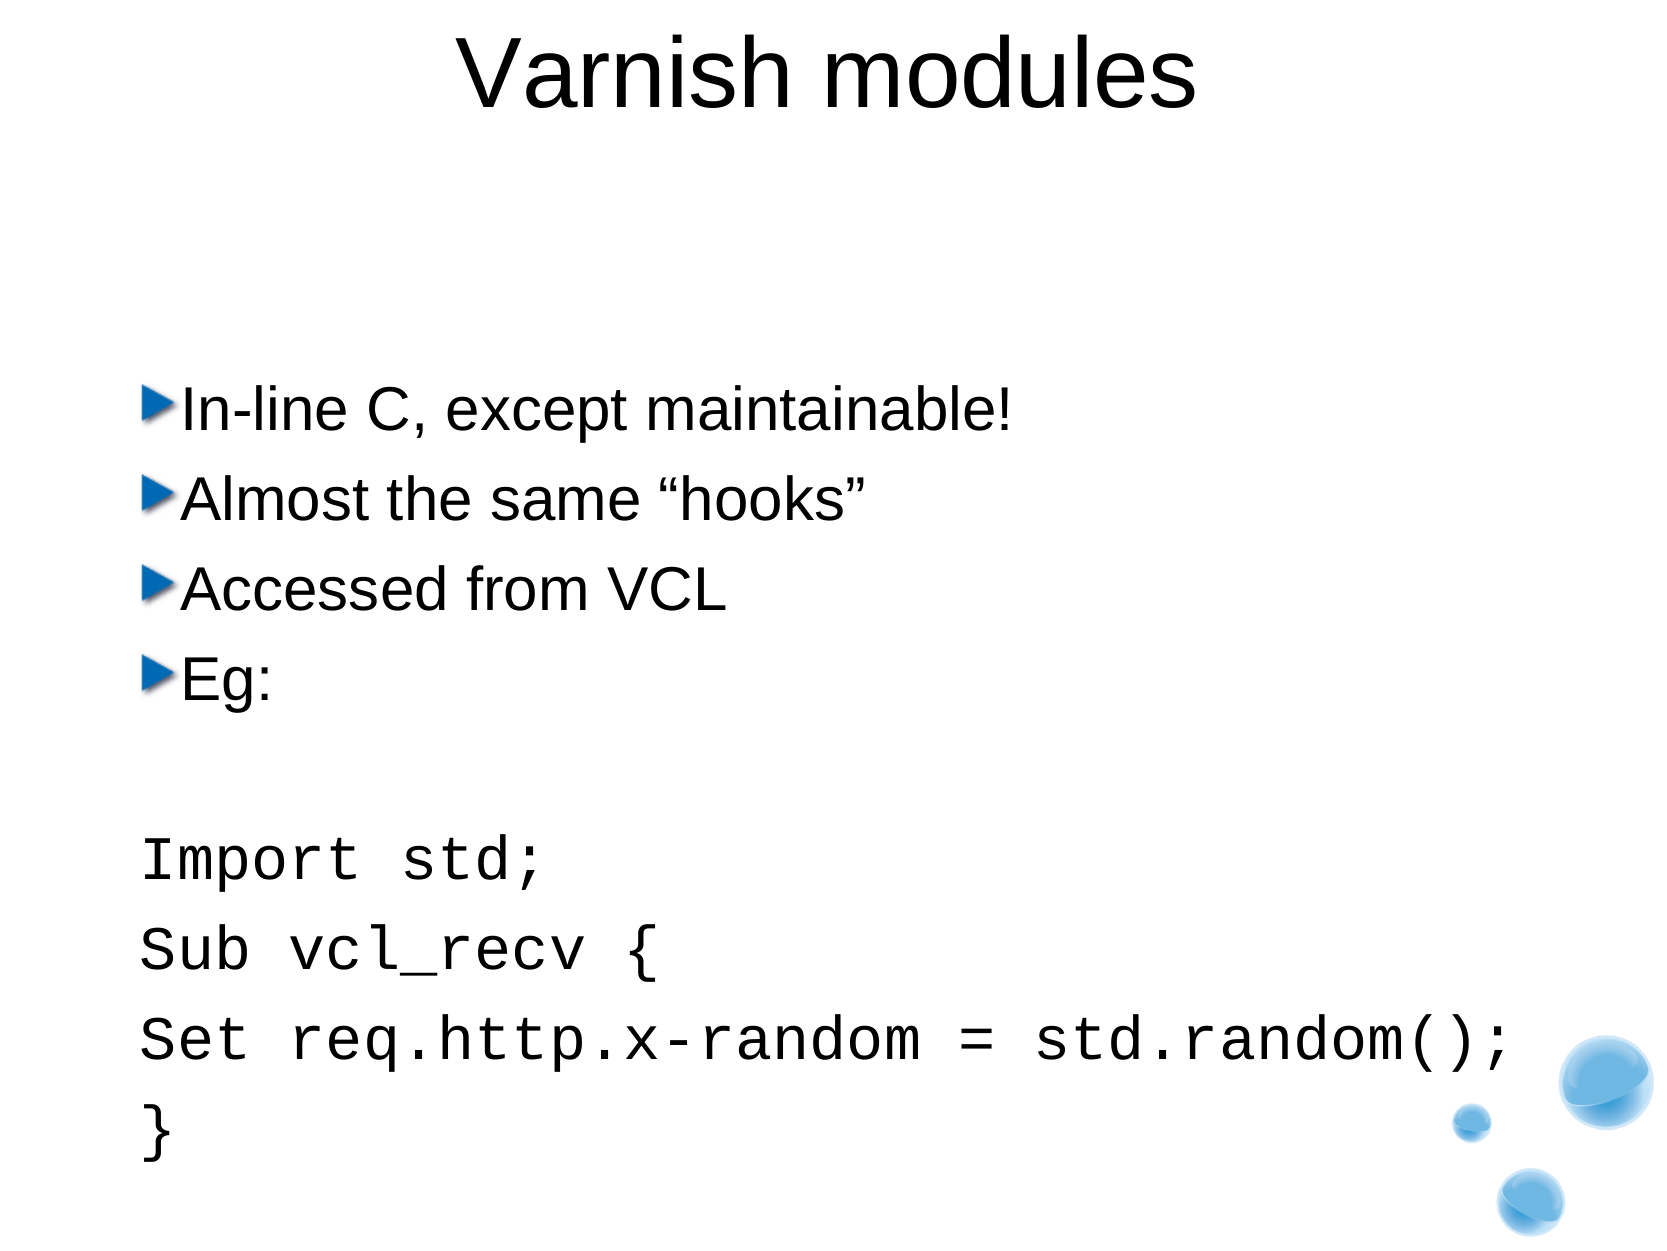

# Varnish modules
In-line C, except maintainable!
Almost the same “hooks”
Accessed from VCL
Eg:
Import std;
Sub vcl_recv {
Set req.http.x-random = std.random();
}